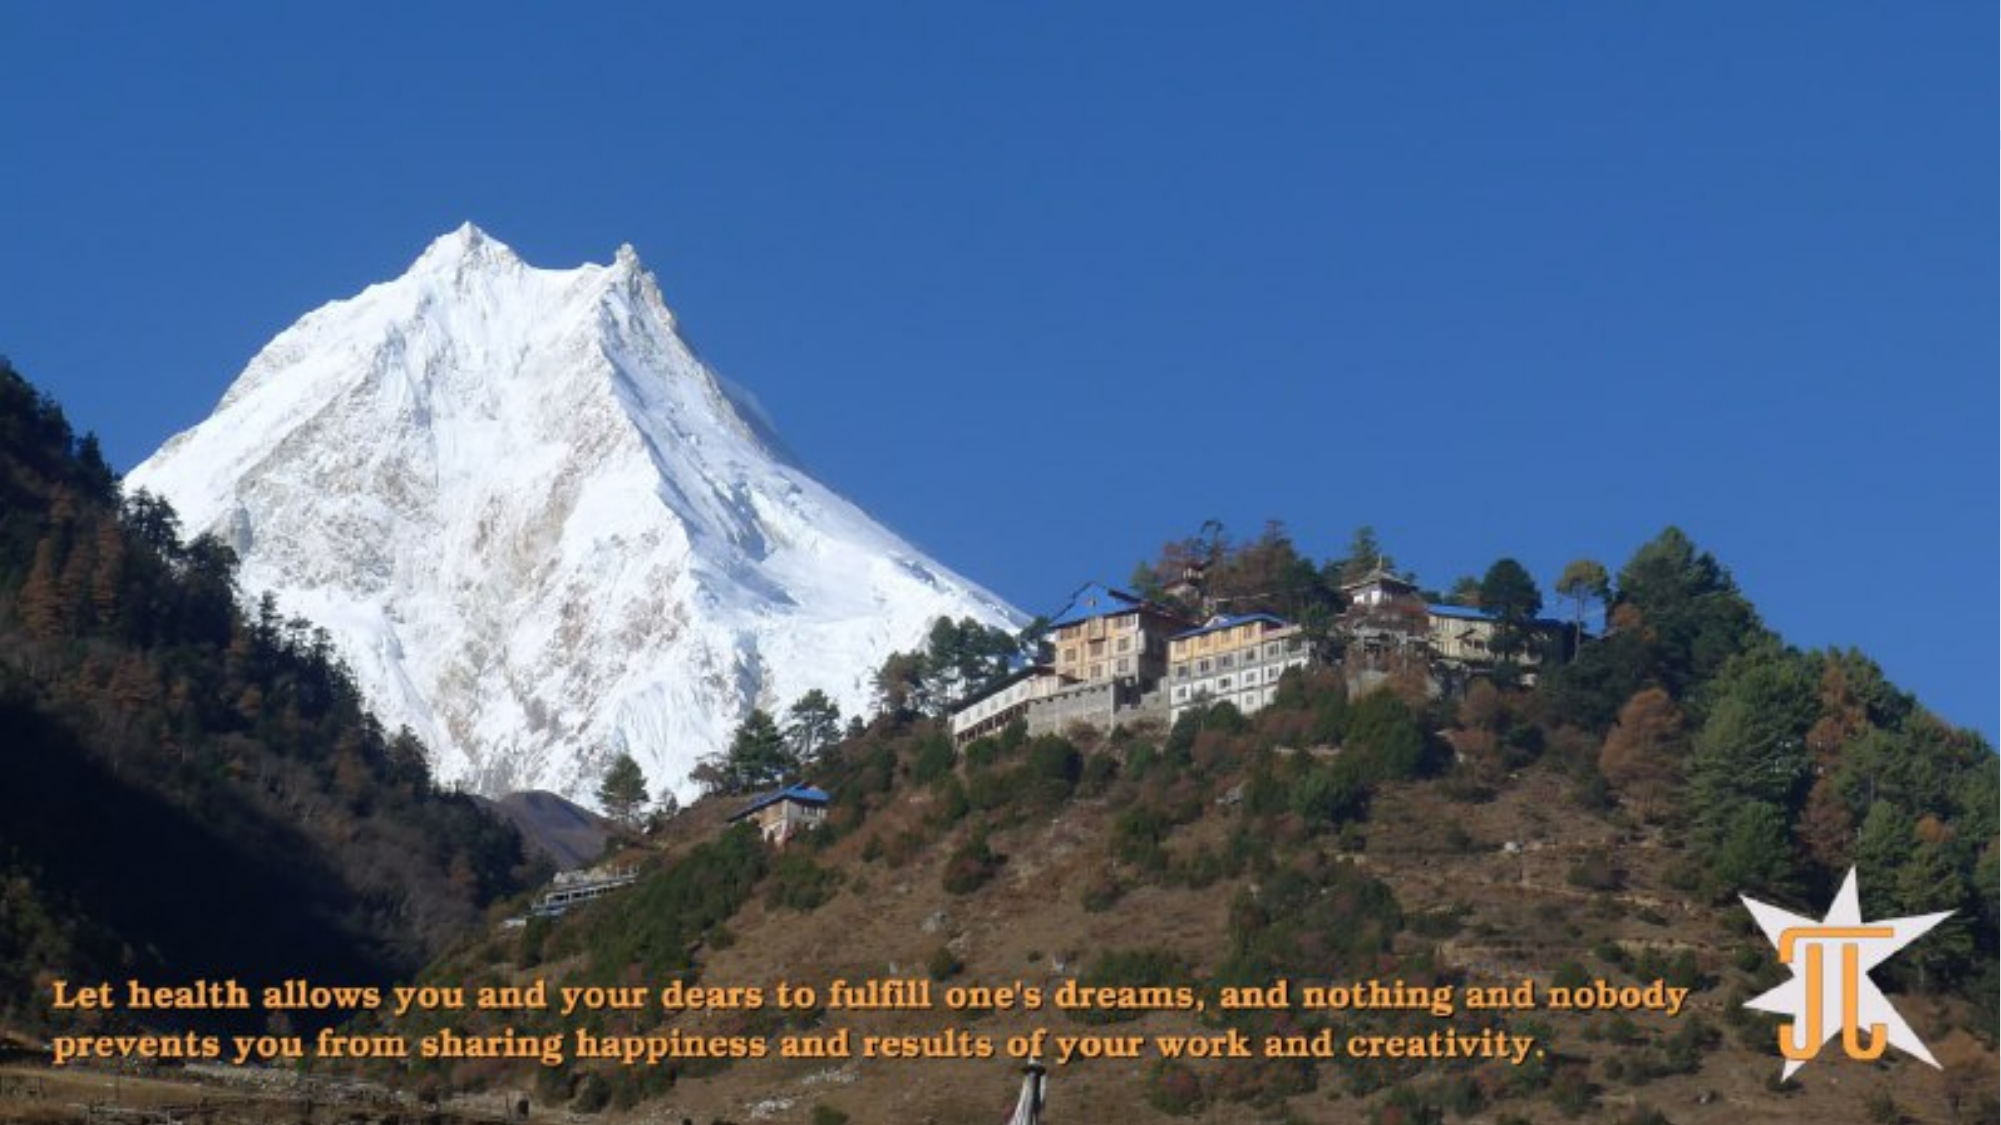

2022-06-12
InstallFest 22 – Základní princip činnosti procesoru a jeho výuka s RISC-V simulátorem QtRVSim
33